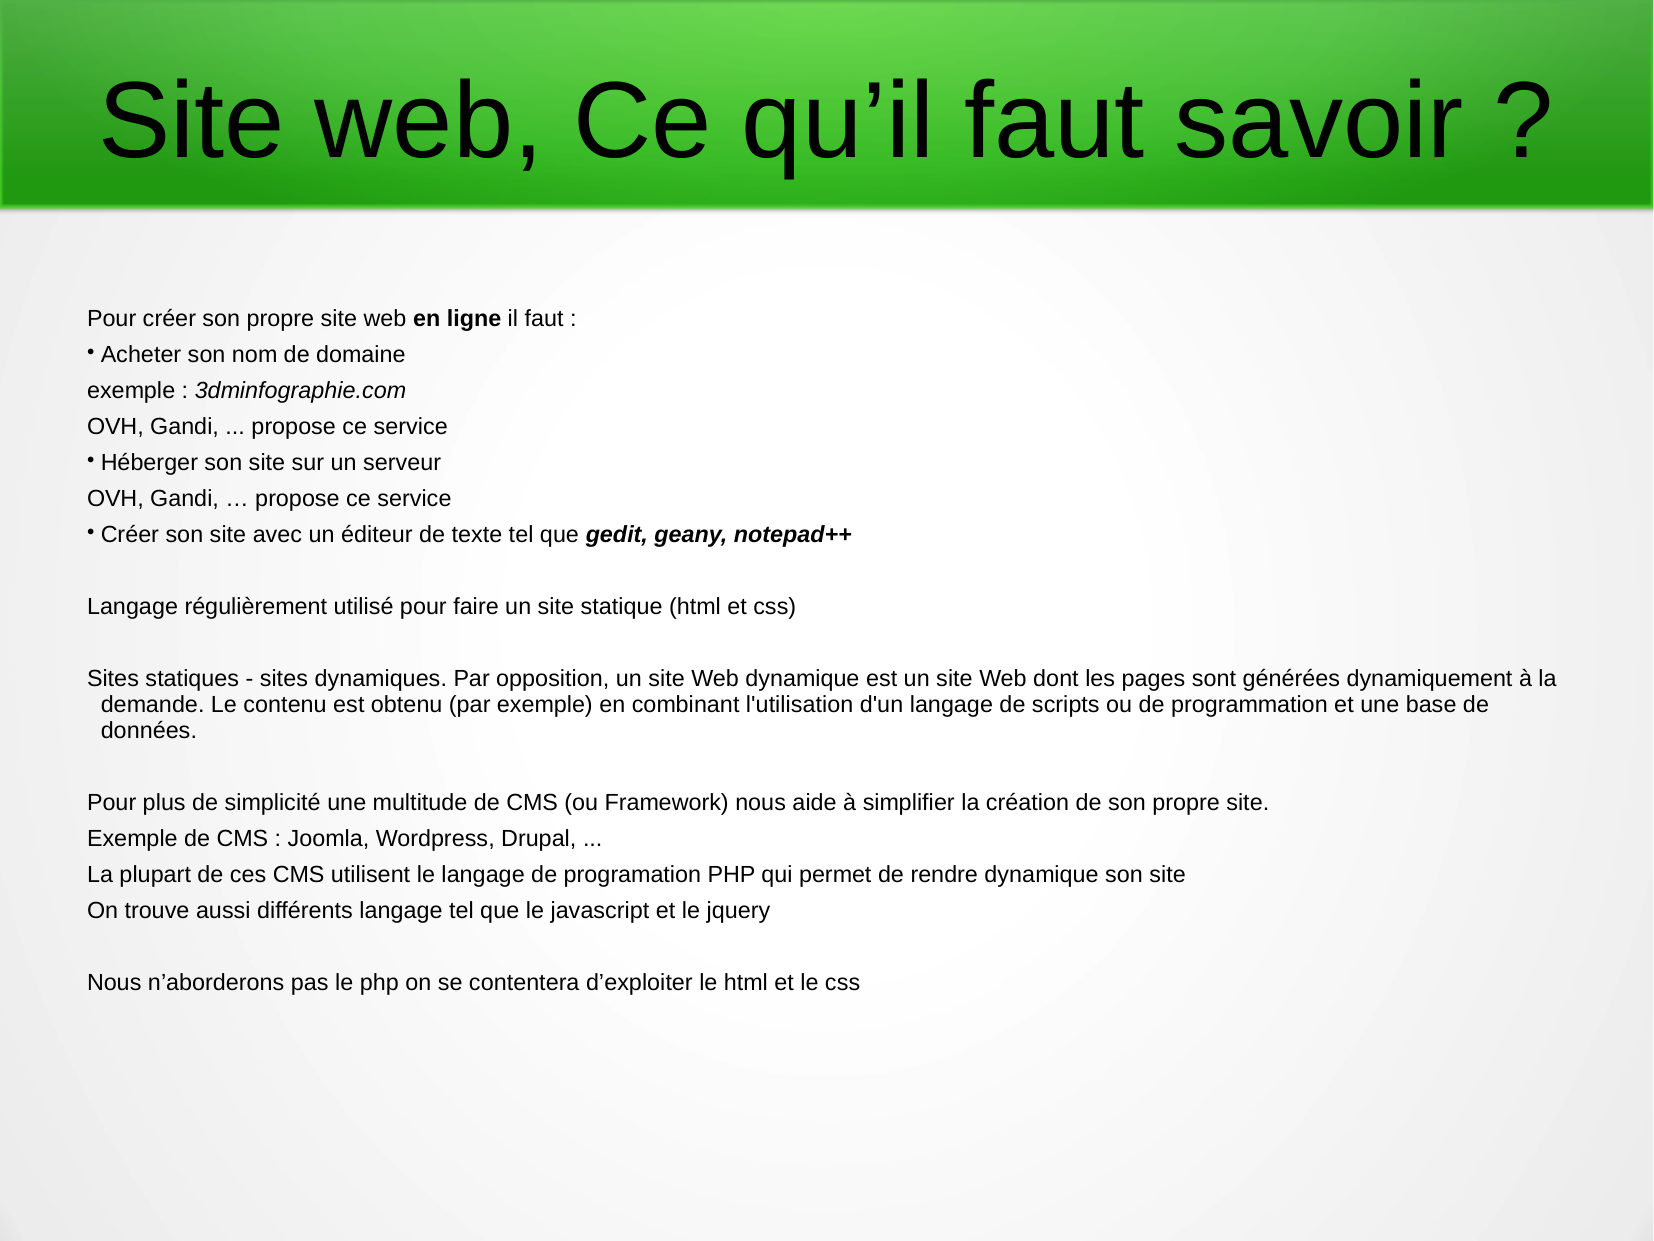

# Site web, Ce qu’il faut savoir ?
Pour créer son propre site web en ligne il faut :
Acheter son nom de domaine
exemple : 3dminfographie.com
OVH, Gandi, ... propose ce service
Héberger son site sur un serveur
OVH, Gandi, … propose ce service
Créer son site avec un éditeur de texte tel que gedit, geany, notepad++
Langage régulièrement utilisé pour faire un site statique (html et css)
Sites statiques - sites dynamiques. Par opposition, un site Web dynamique est un site Web dont les pages sont générées dynamiquement à la demande. Le contenu est obtenu (par exemple) en combinant l'utilisation d'un langage de scripts ou de programmation et une base de données.
Pour plus de simplicité une multitude de CMS (ou Framework) nous aide à simplifier la création de son propre site.
Exemple de CMS : Joomla, Wordpress, Drupal, ...
La plupart de ces CMS utilisent le langage de programation PHP qui permet de rendre dynamique son site
On trouve aussi différents langage tel que le javascript et le jquery
Nous n’aborderons pas le php on se contentera d’exploiter le html et le css